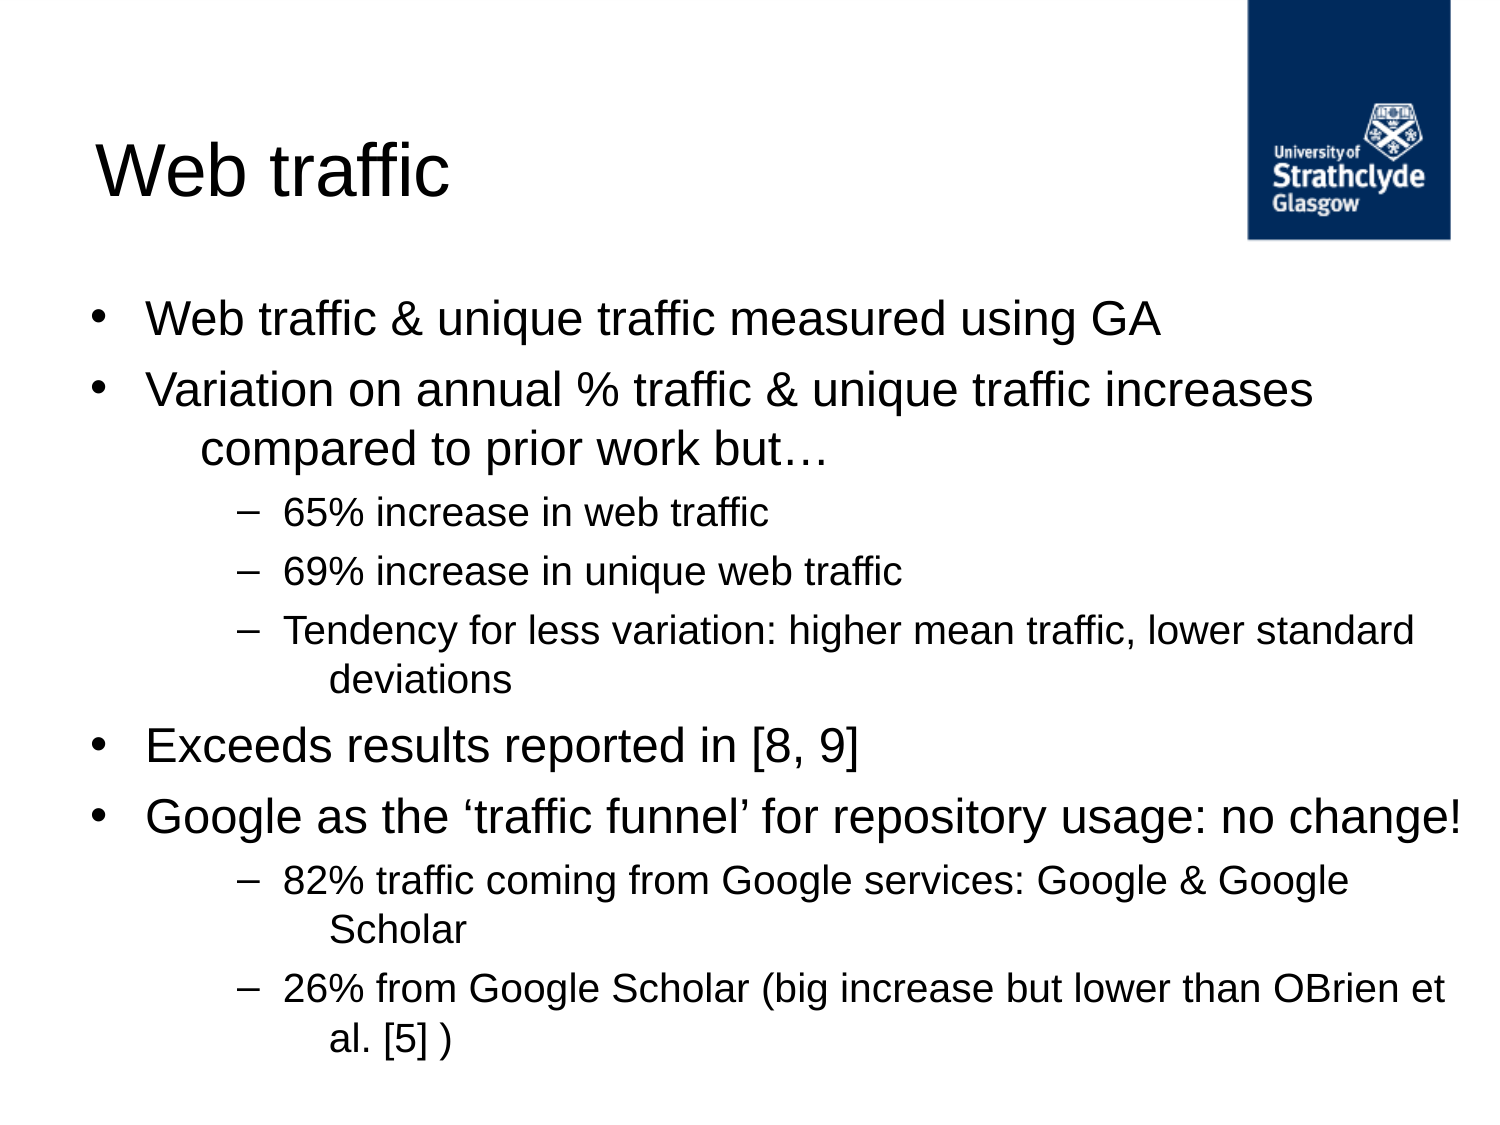

Web traffic
# Web traffic & unique traffic measured using GA
Variation on annual % traffic & unique traffic increases compared to prior work but…
65% increase in web traffic
69% increase in unique web traffic
Tendency for less variation: higher mean traffic, lower standard deviations
Exceeds results reported in [8, 9]
Google as the ‘traffic funnel’ for repository usage: no change!
82% traffic coming from Google services: Google & Google Scholar
26% from Google Scholar (big increase but lower than OBrien et al. [5] )